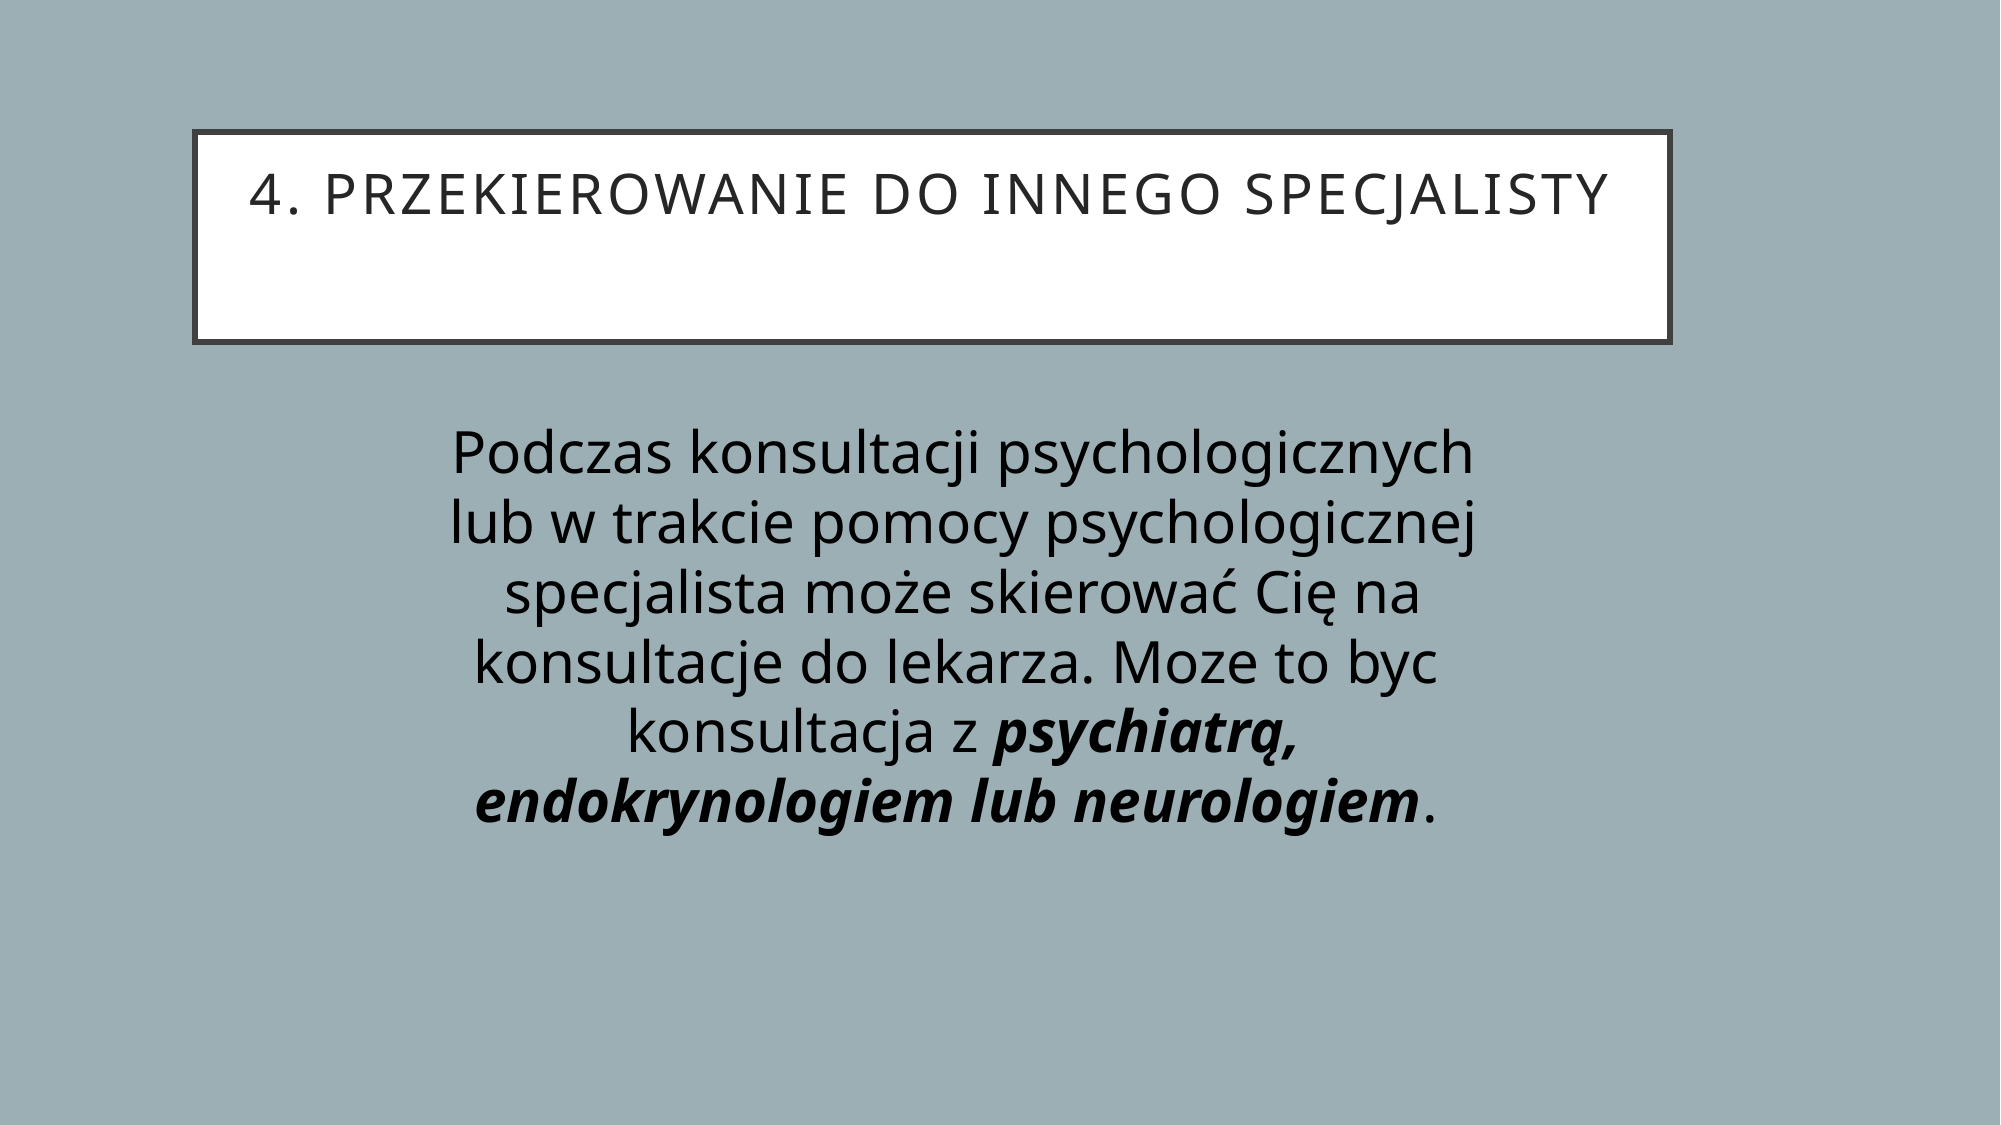

# 4. Przekierowanie do innego specjalisty
Podczas konsultacji psychologicznych lub w trakcie pomocy psychologicznej specjalista może skierować Cię na konsultacje do lekarza. Moze to byc konsultacja z psychiatrą, endokrynologiem lub neurologiem.